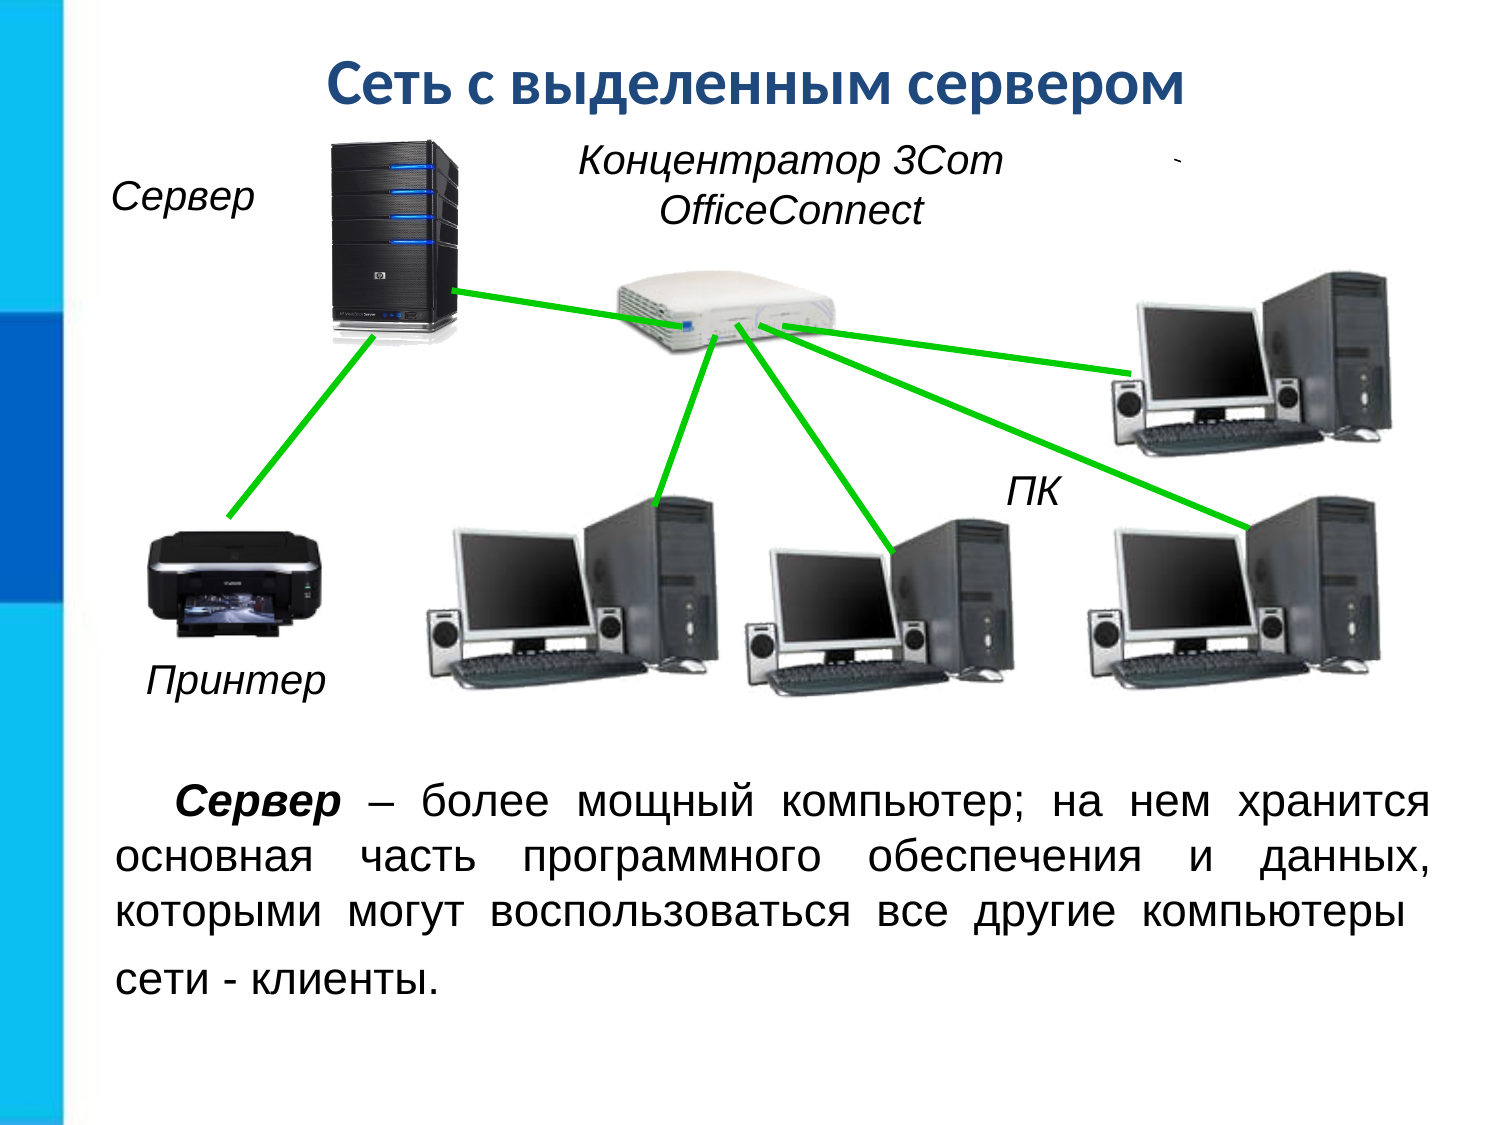

Сеть с выделенным сервером
Концентратор 3Com OfficeConnect
Сервер
ПК
Принтер
Сервер – более мощный компьютер; на нем хранится основная часть программного обеспечения и данных, которыми могут воспользоваться все другие компьютеры сети - клиенты.